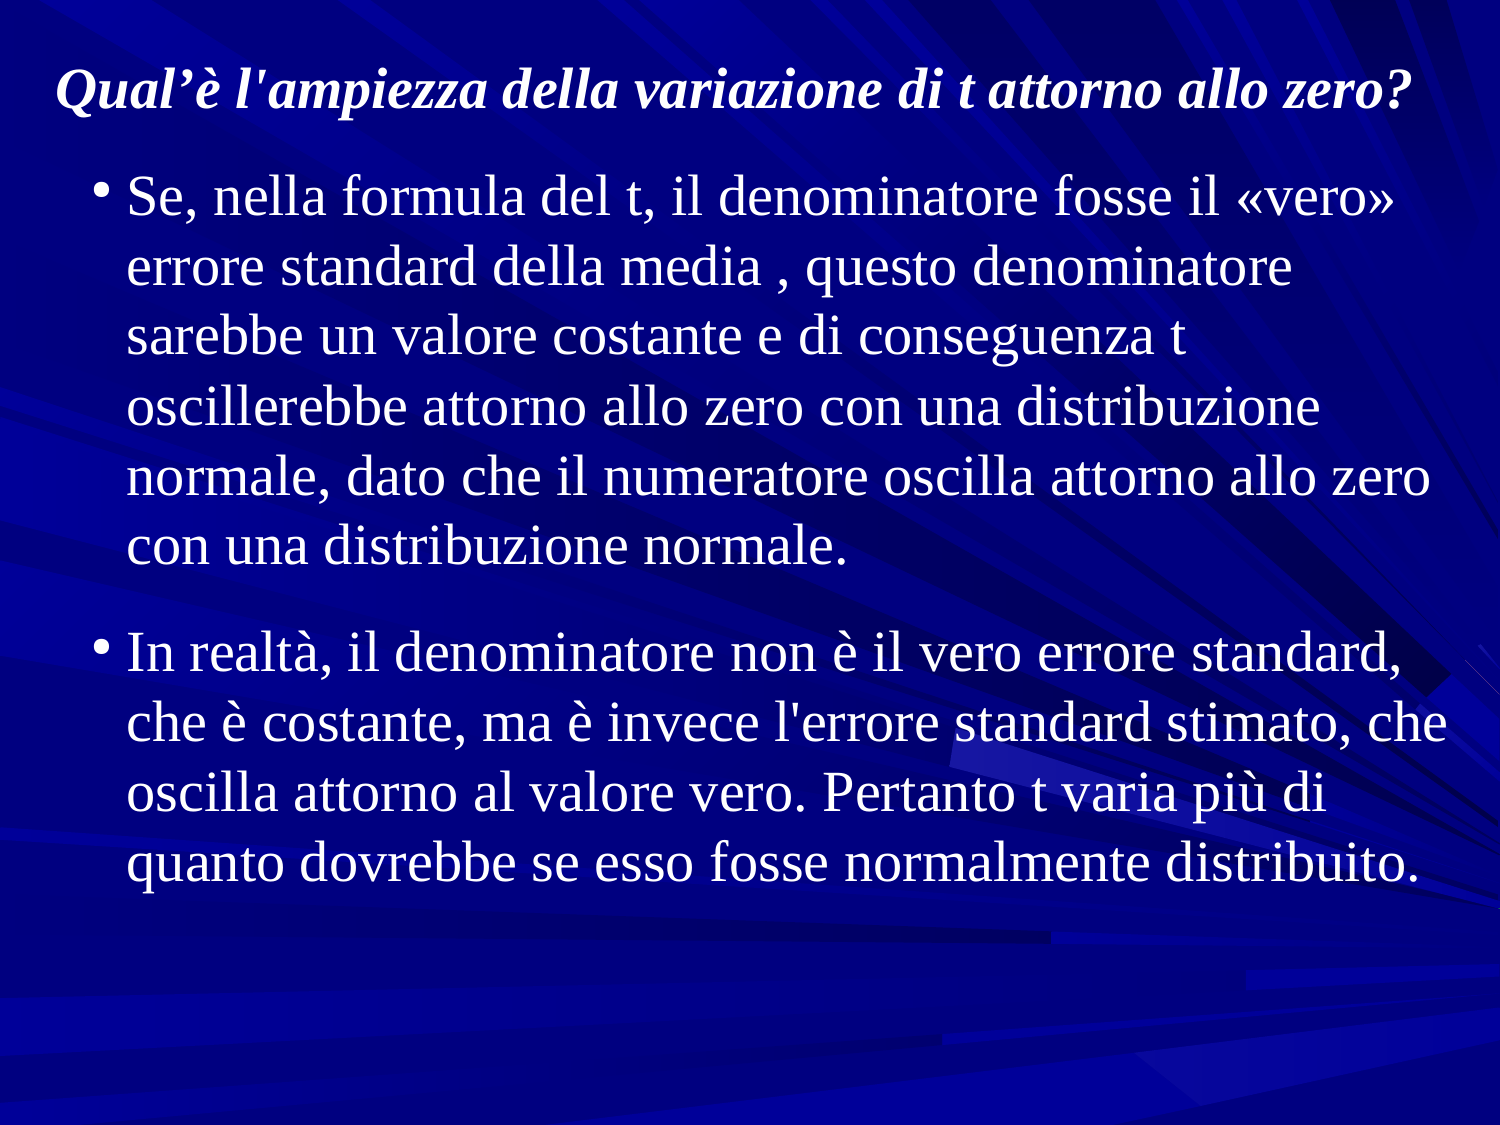

Qual’è l'ampiezza della variazione di t attorno allo zero?
Se, nella formula del t, il denominatore fosse il «vero» errore standard della media , questo denominatore sarebbe un valore costante e di conseguenza t oscillerebbe attorno allo zero con una distribuzione normale, dato che il numeratore oscilla attorno allo zero con una distribuzione normale.
In realtà, il denominatore non è il vero errore standard, che è costante, ma è invece l'errore standard stimato, che oscilla attorno al valore vero. Pertanto t varia più di quanto dovrebbe se esso fosse normalmente distribuito.